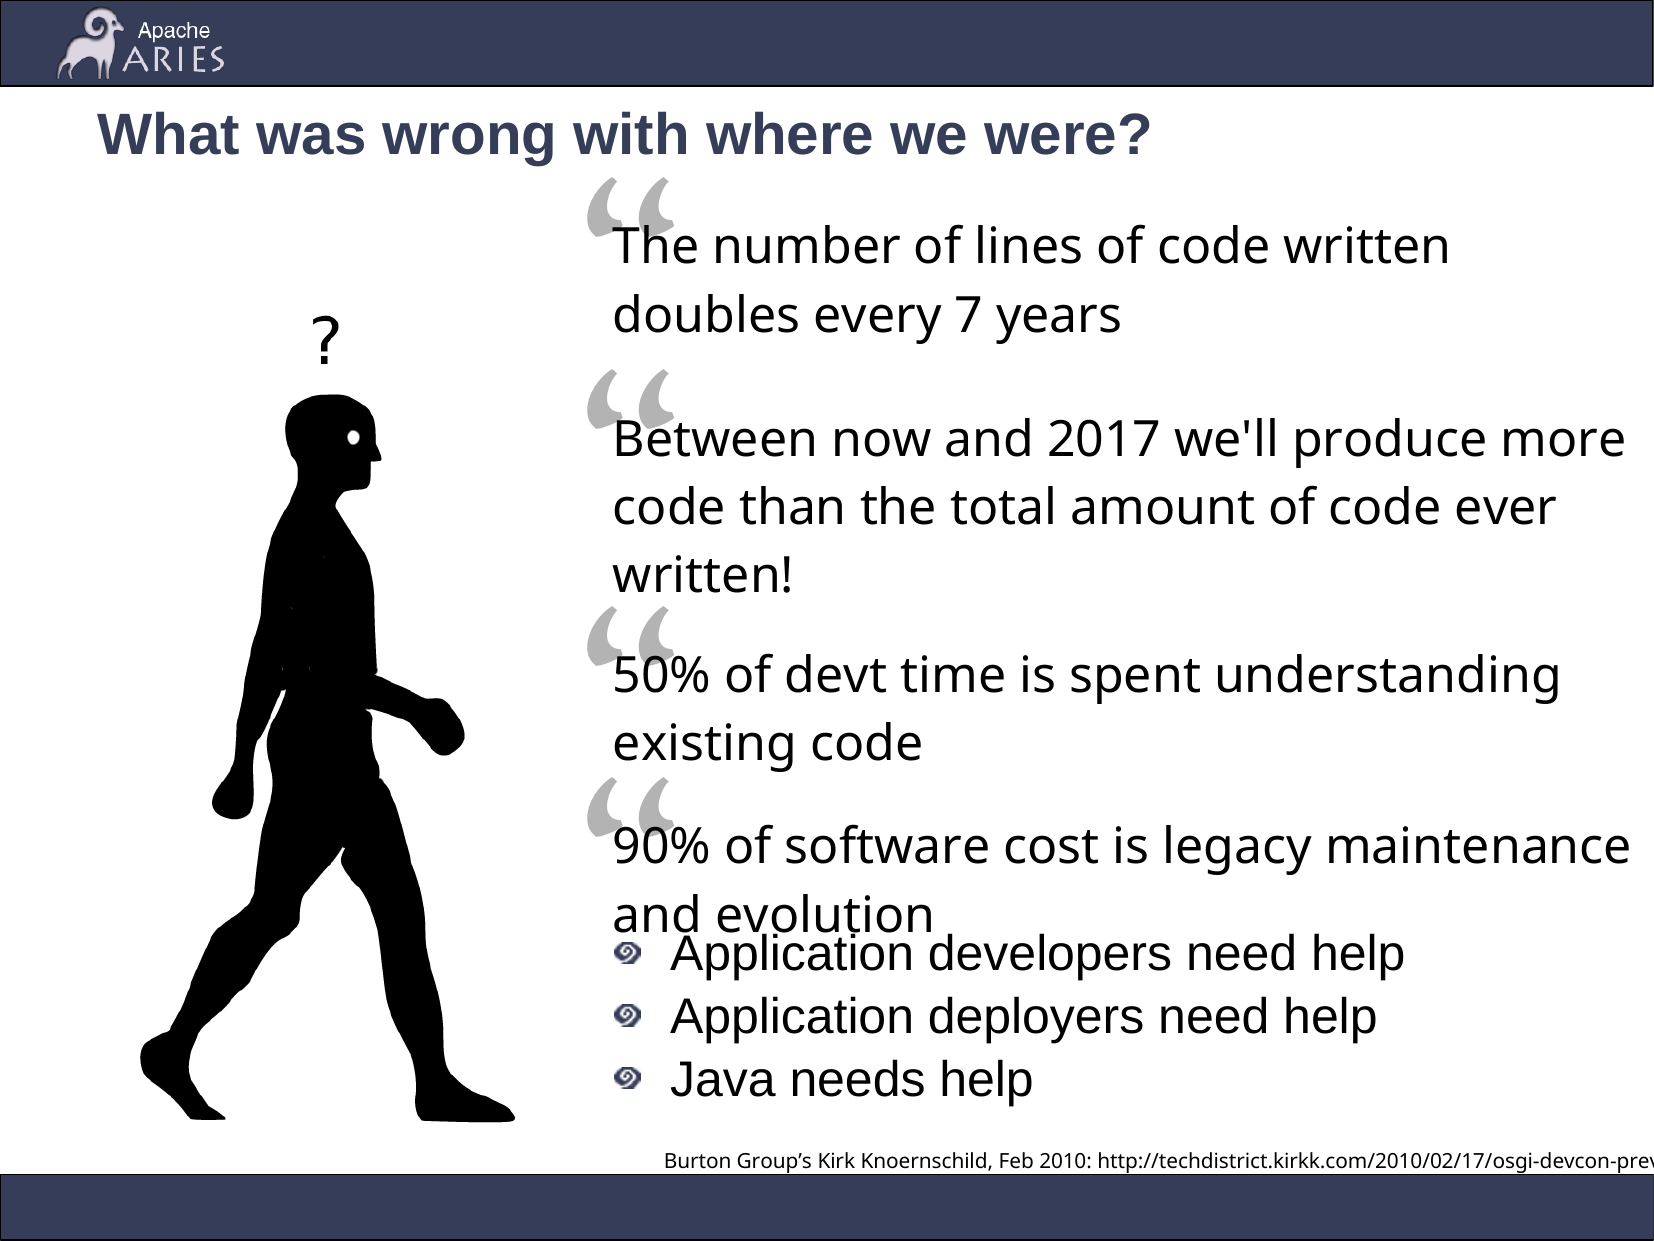

# What was wrong with where we were?
“
The number of lines of code written doubles every 7 years
“
Between now and 2017 we'll produce more code than the total amount of code ever written!
“
50% of devt time is spent understanding existing code
“
90% of software cost is legacy maintenance and evolution
Application developers need help
Application deployers need help
Java needs help
Burton Group’s Kirk Knoernschild, Feb 2010: http://techdistrict.kirkk.com/2010/02/17/osgi-devcon-preview/
March12, 2010
QCon London 2010 Ian Robinson
7